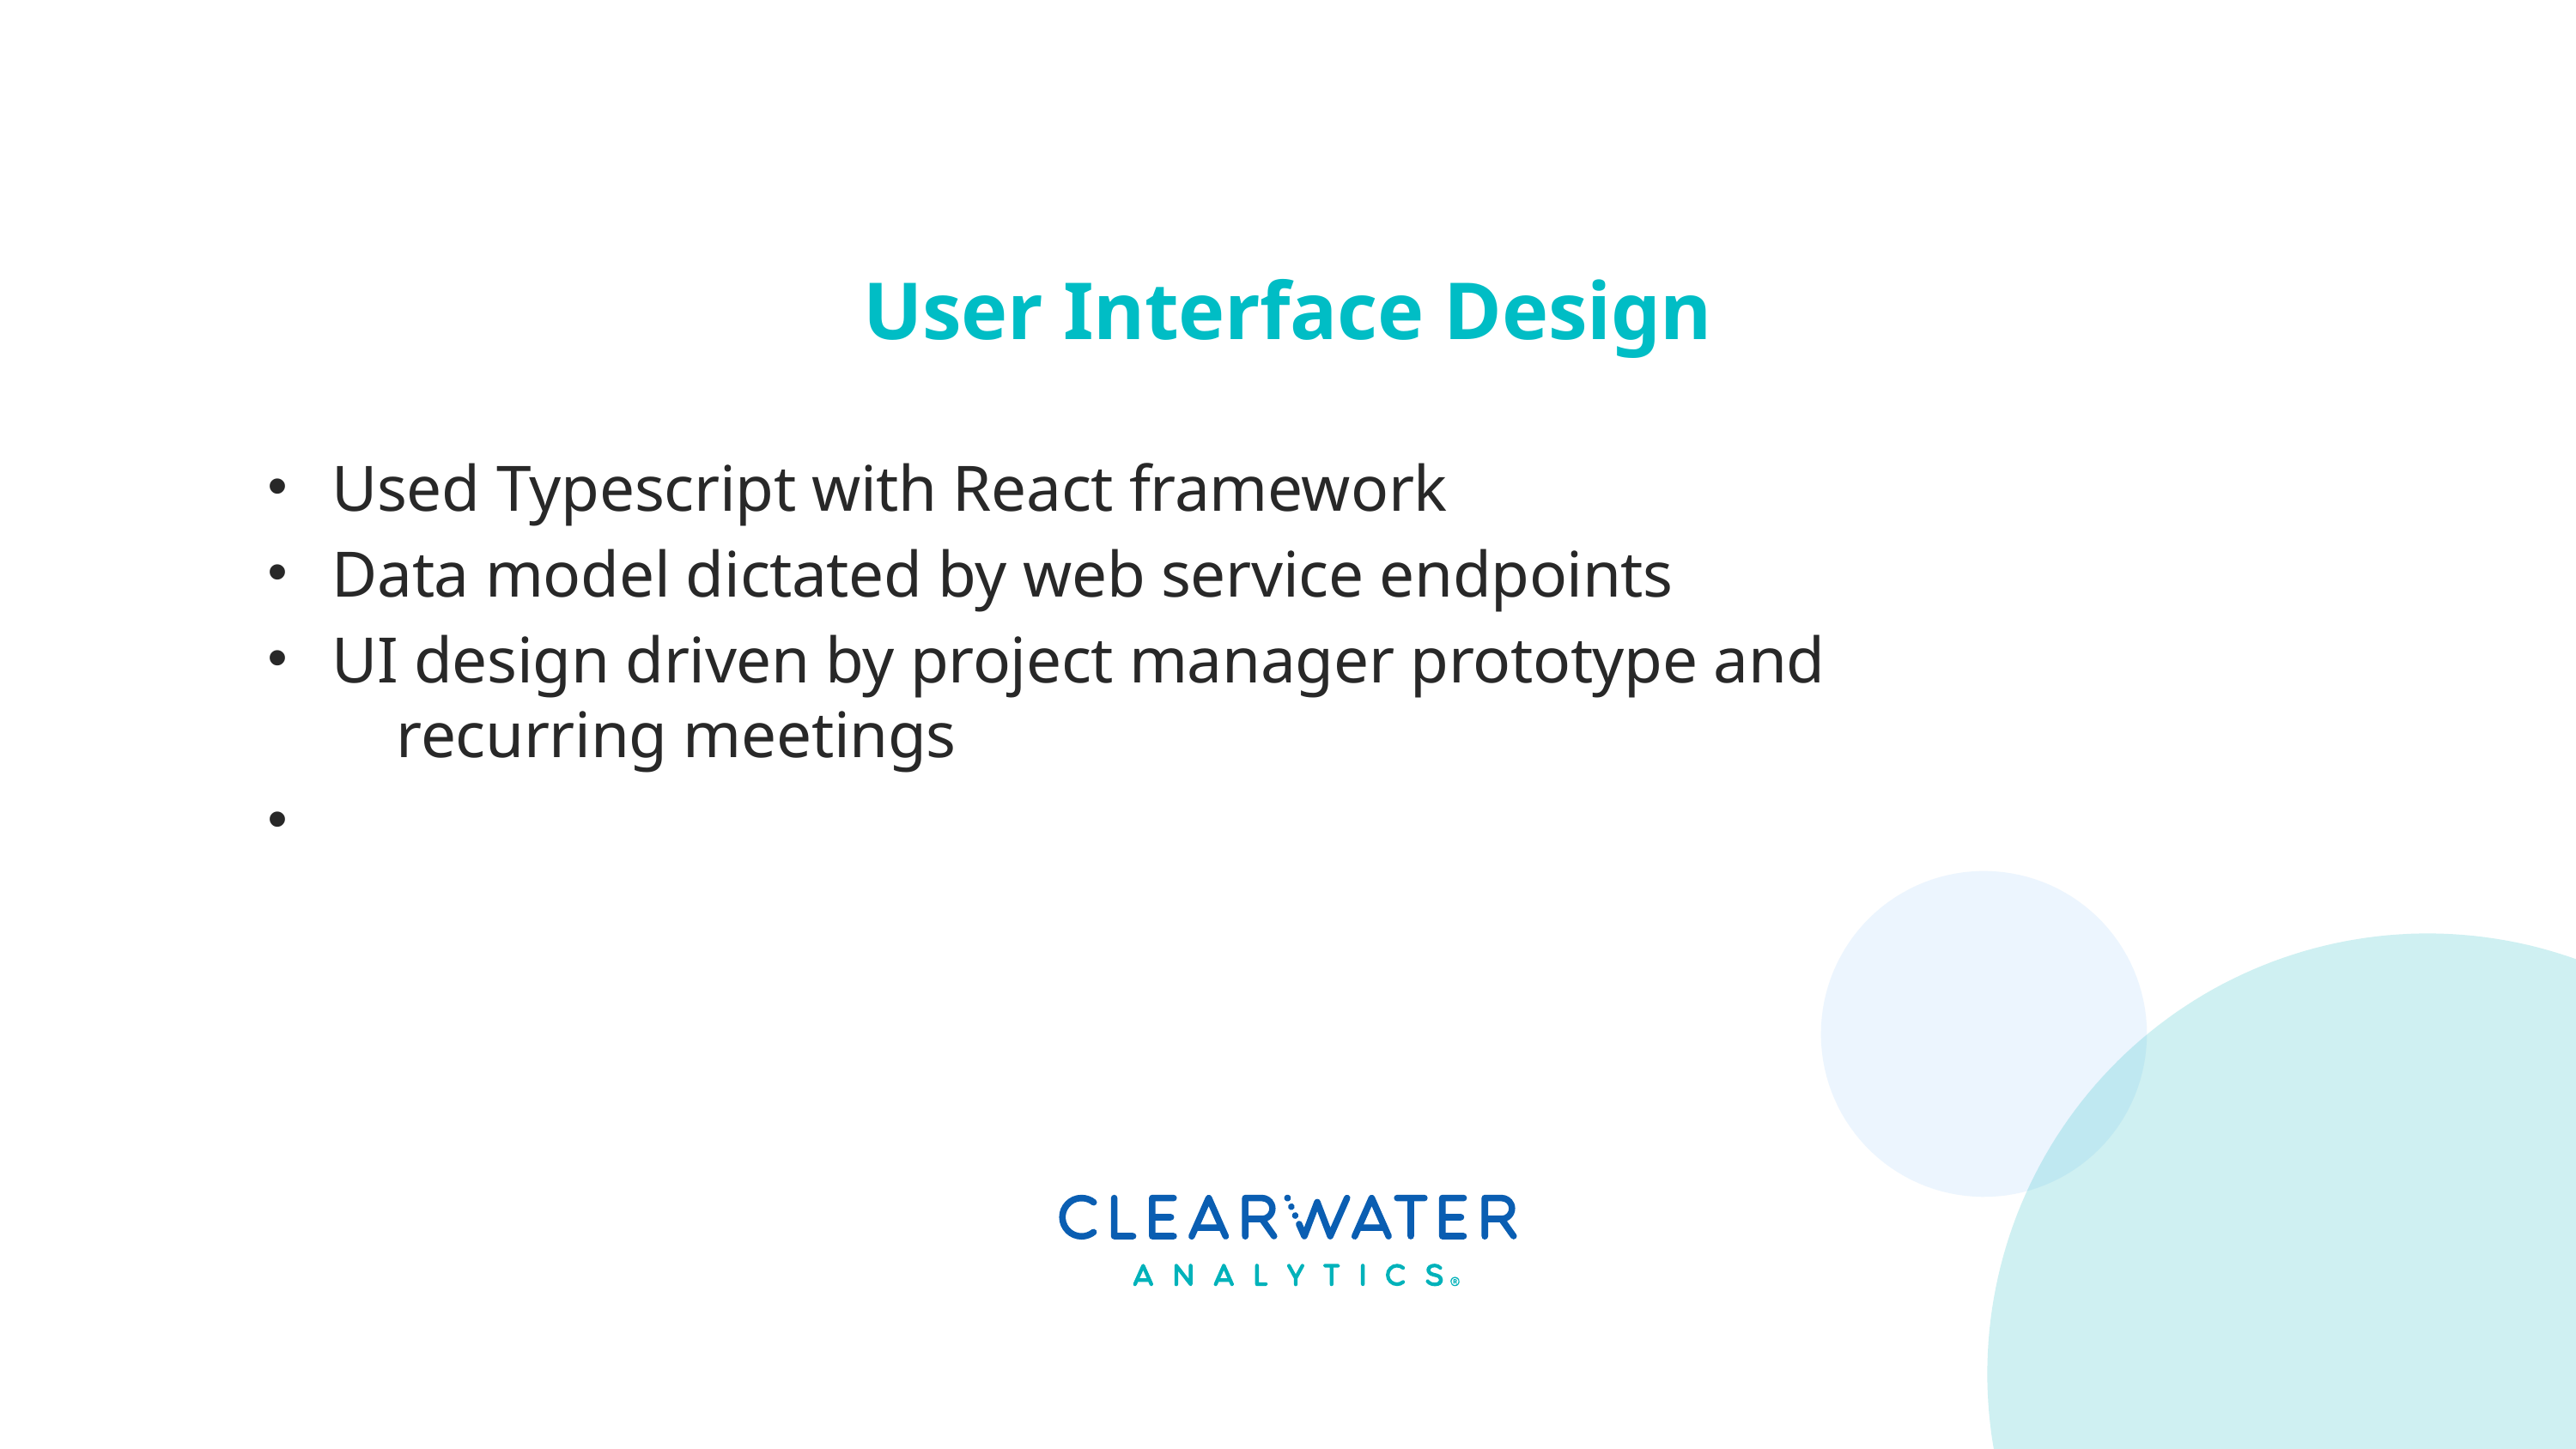

# User Interface Design
Used Typescript with React framework
Data model dictated by web service endpoints
UI design driven by project manager prototype and recurring meetings